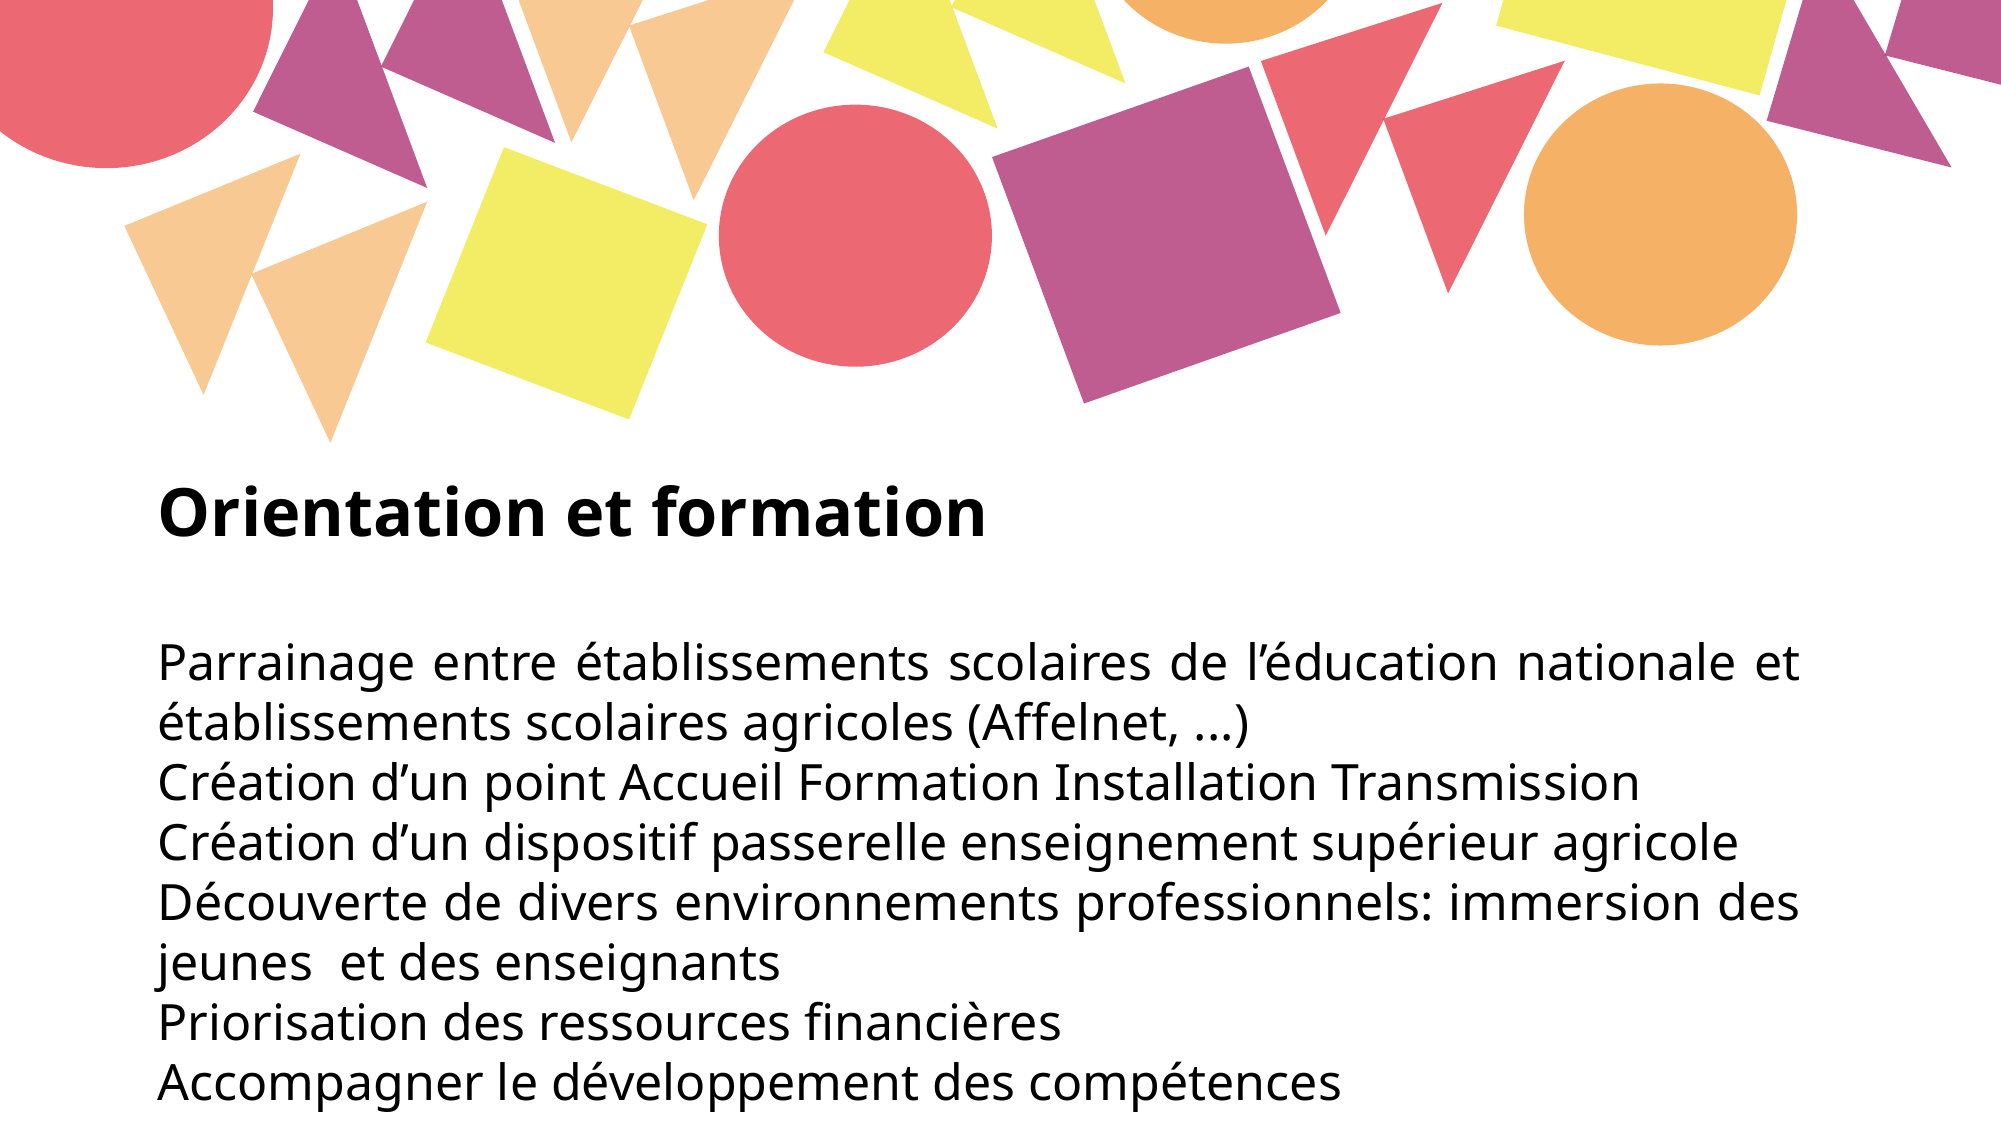

Orientation et formation
Parrainage entre établissements scolaires de l’éducation nationale et établissements scolaires agricoles (Affelnet, ...)
Création d’un point Accueil Formation Installation Transmission
Création d’un dispositif passerelle enseignement supérieur agricole
Découverte de divers environnements professionnels: immersion des jeunes et des enseignants
Priorisation des ressources financières
Accompagner le développement des compétences